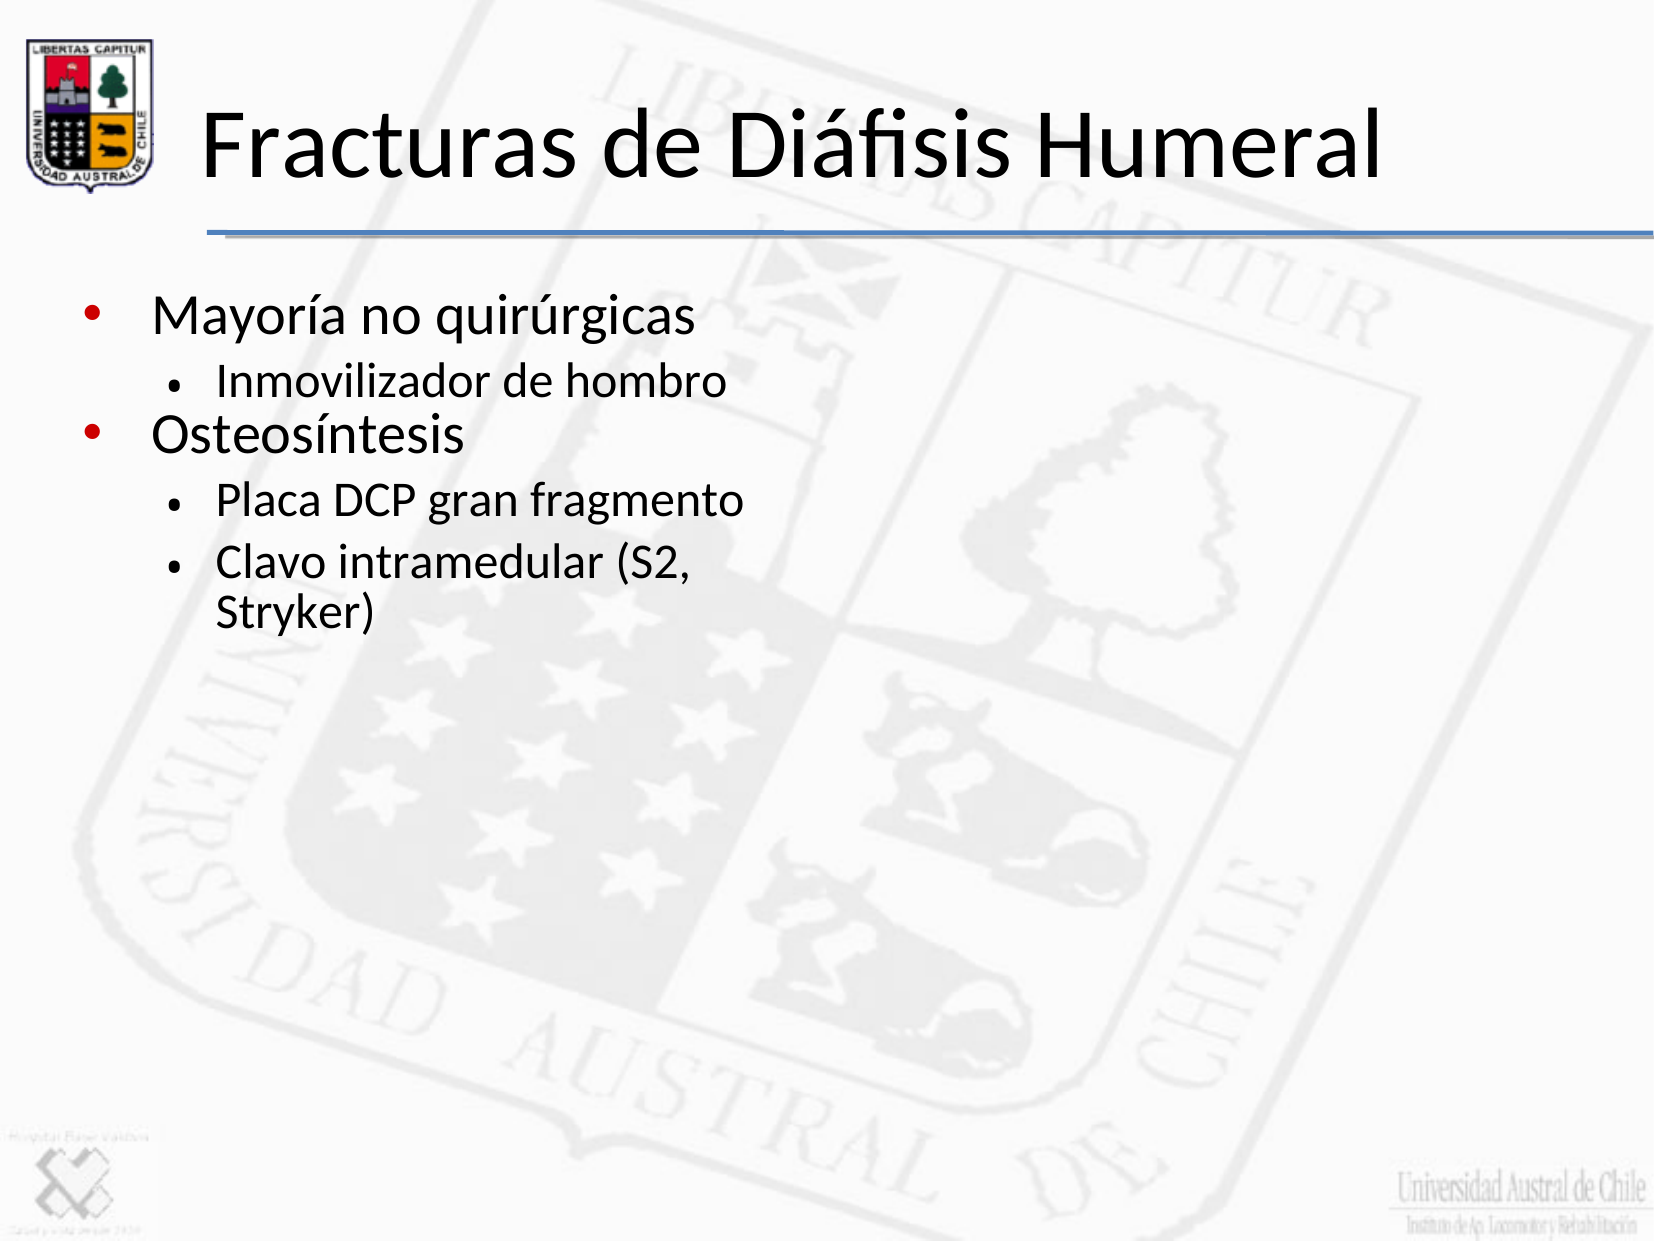

# Fracturas de Diáfisis Humeral
Mayoría no quirúrgicas
Inmovilizador de hombro
Osteosíntesis
Placa DCP gran fragmento
Clavo intramedular (S2, Stryker)